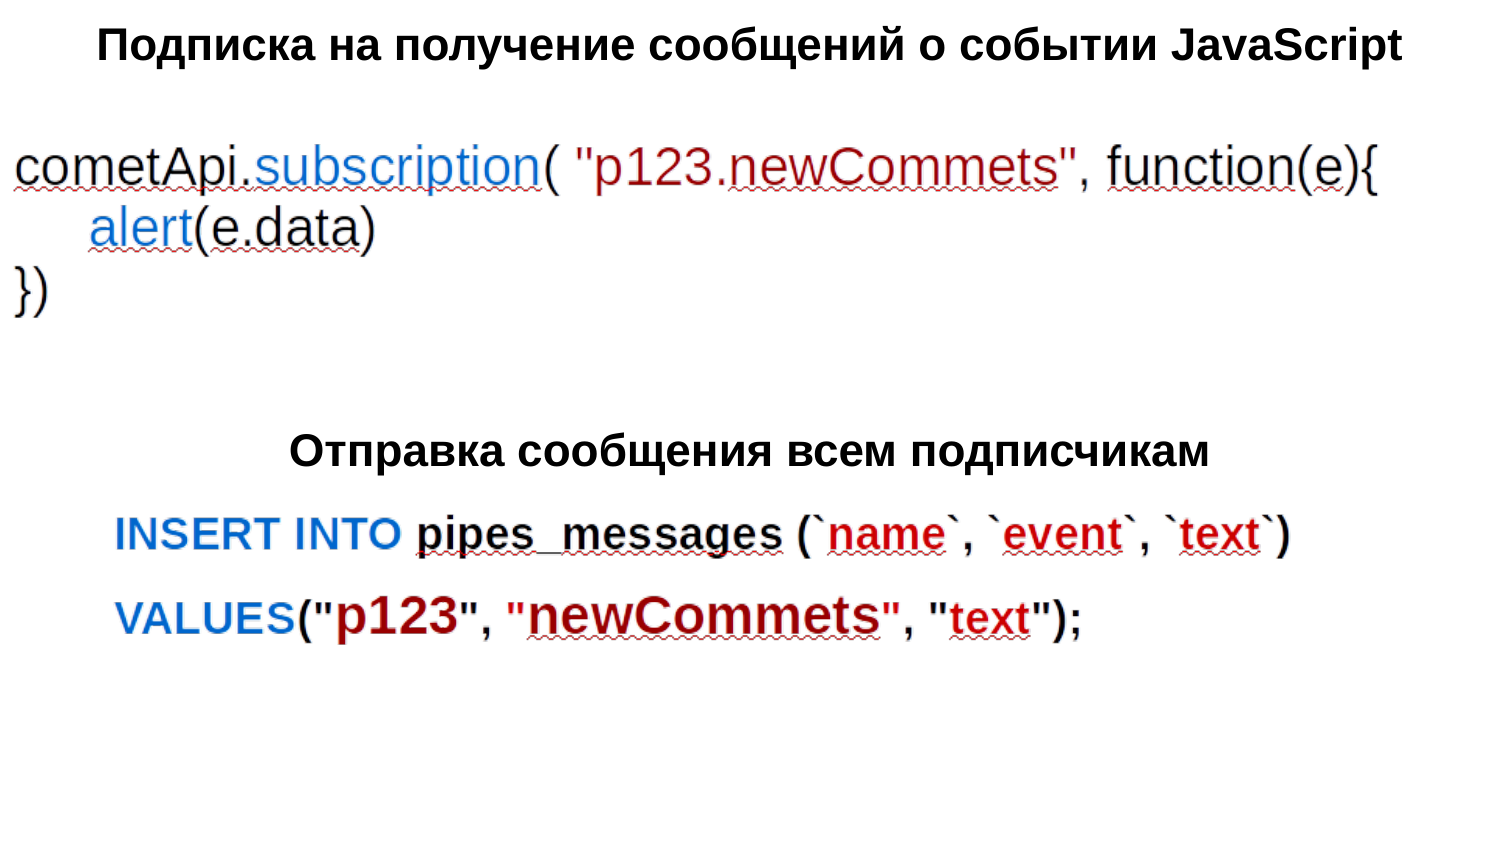

Подписка на получение сообщений о событии JavaScript
Отправка сообщения всем подписчикам